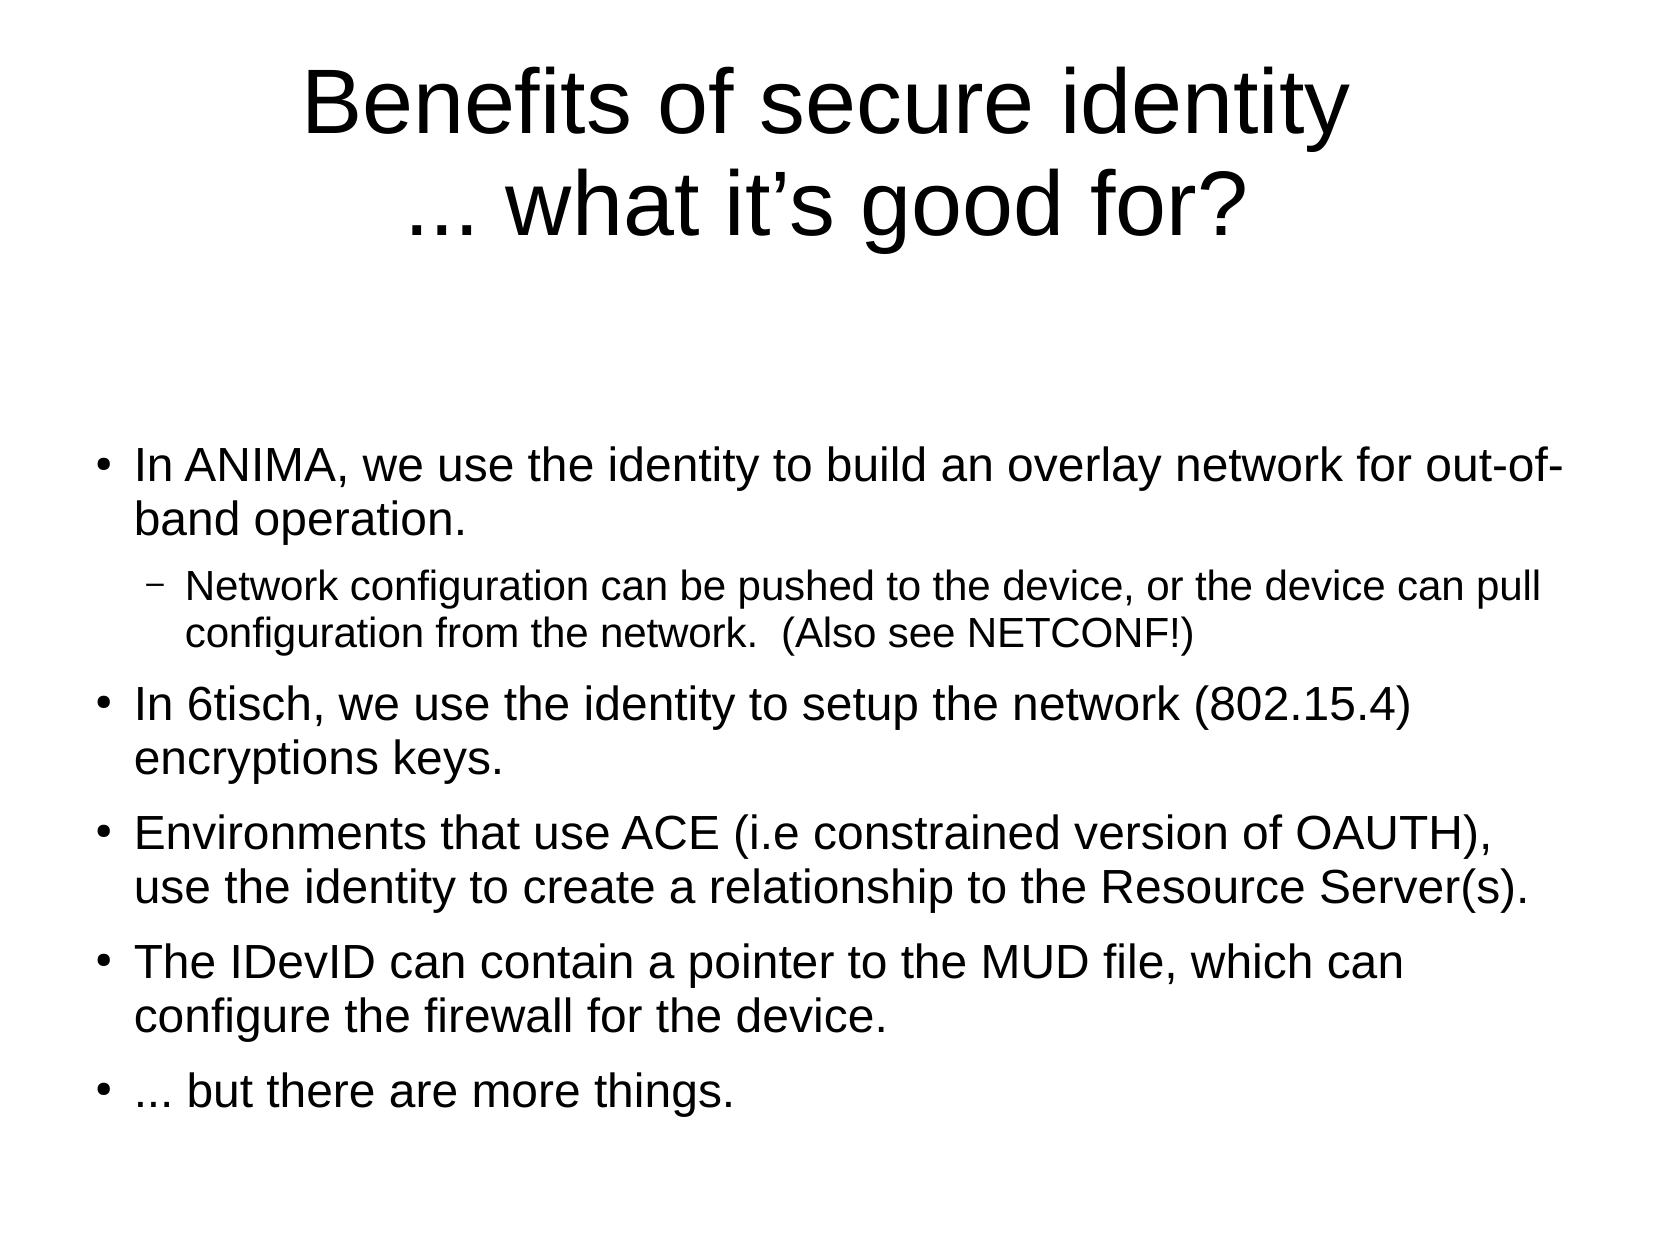

# Benefits of secure identity ... what it’s good for?
In ANIMA, we use the identity to build an overlay network for out-of-band operation.
Network configuration can be pushed to the device, or the device can pull configuration from the network. (Also see NETCONF!)
In 6tisch, we use the identity to setup the network (802.15.4) encryptions keys.
Environments that use ACE (i.e constrained version of OAUTH), use the identity to create a relationship to the Resource Server(s).
The IDevID can contain a pointer to the MUD file, which can configure the firewall for the device.
... but there are more things.